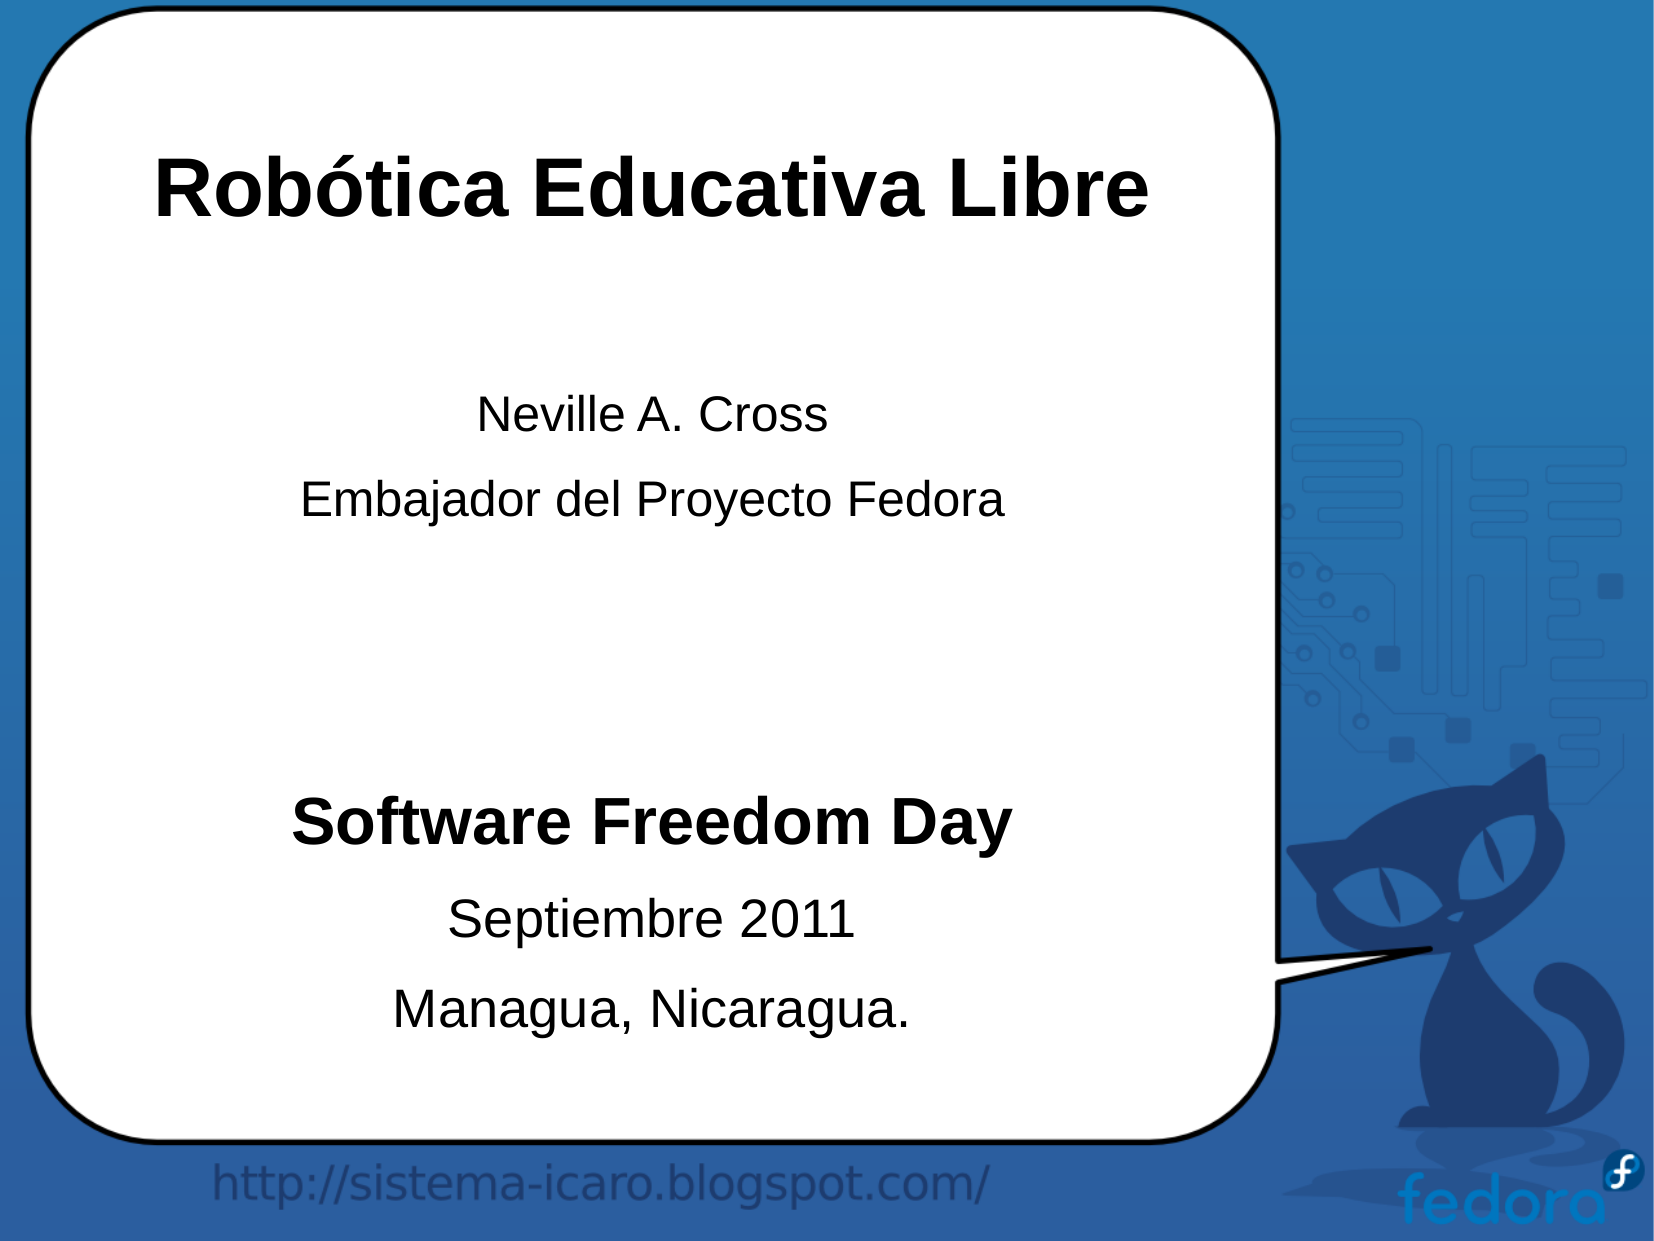

# Robótica Educativa Libre
Neville A. Cross
Embajador del Proyecto Fedora
Software Freedom Day
Septiembre 2011
Managua, Nicaragua.